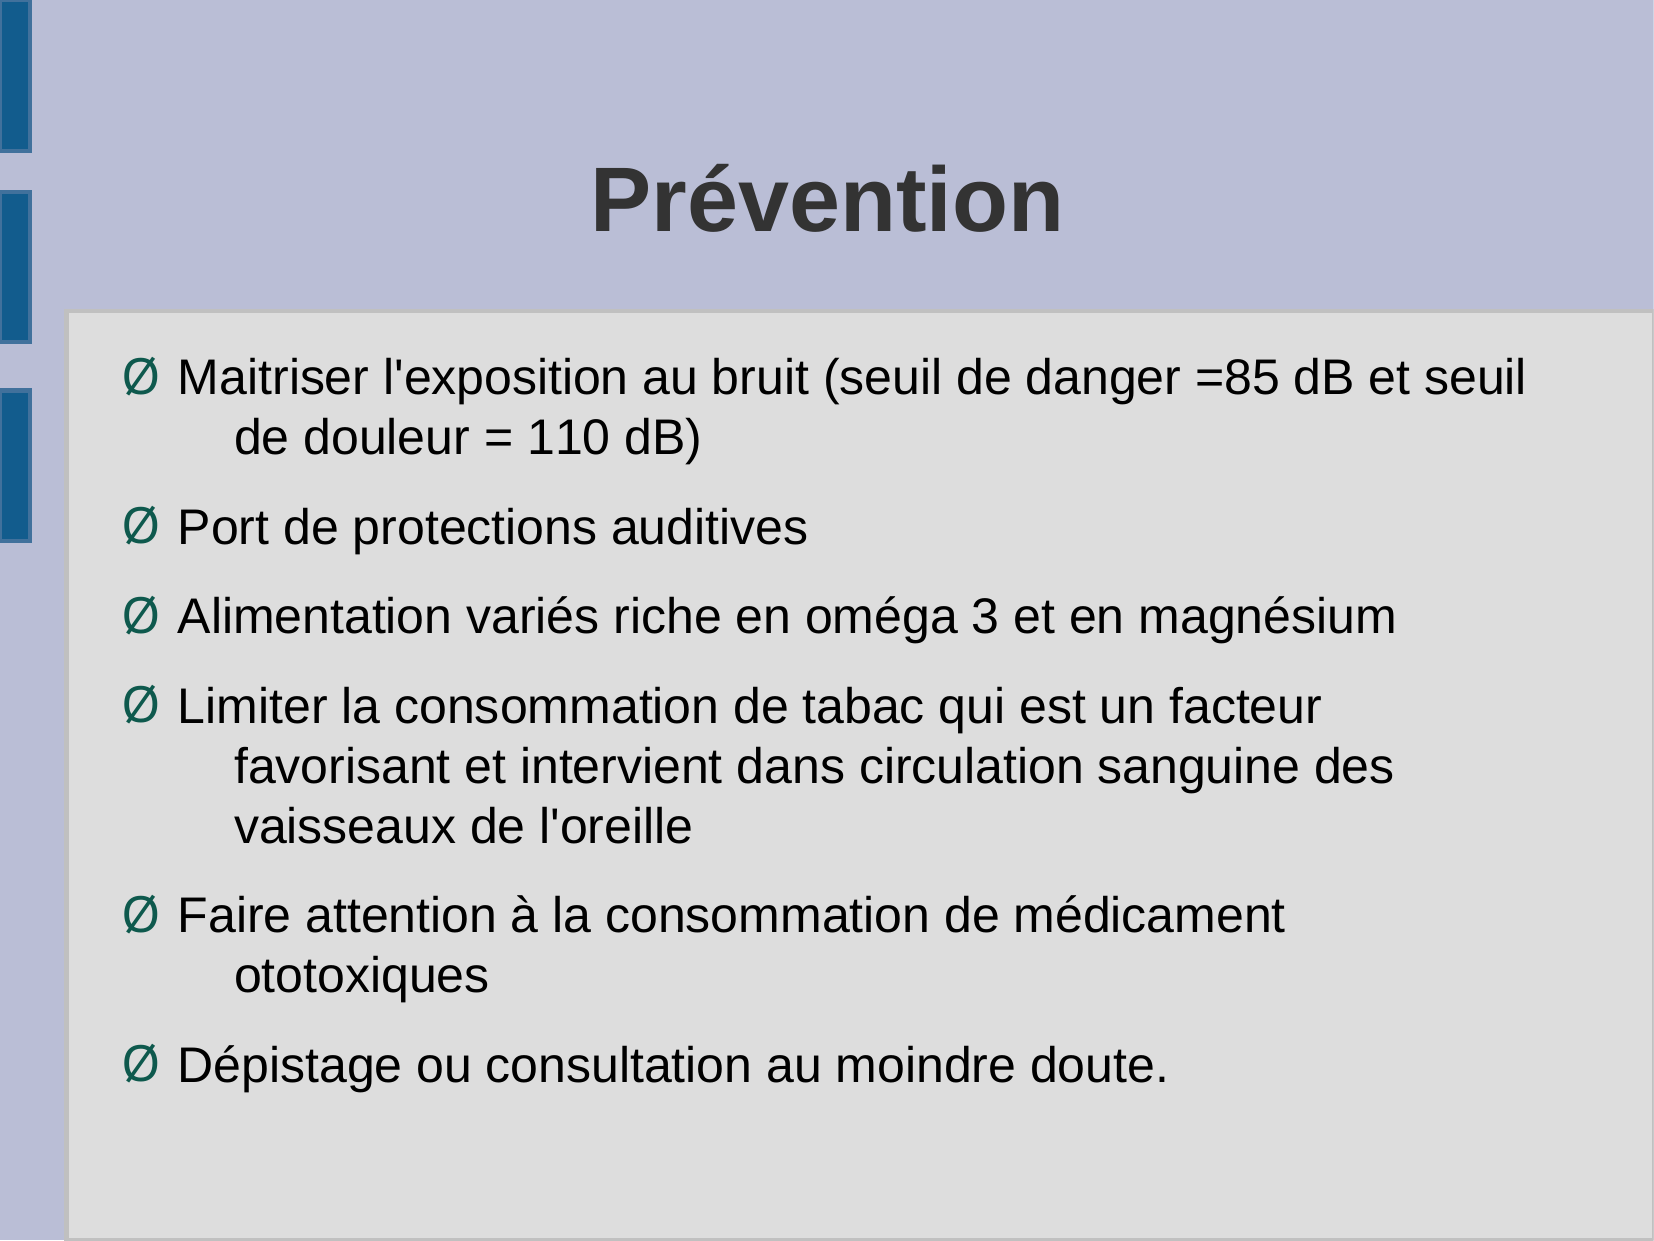

# Prévention
Maitriser l'exposition au bruit (seuil de danger =85 dB et seuil de douleur = 110 dB)
Port de protections auditives
Alimentation variés riche en oméga 3 et en magnésium
Limiter la consommation de tabac qui est un facteur favorisant et intervient dans circulation sanguine des vaisseaux de l'oreille
Faire attention à la consommation de médicament ototoxiques
Dépistage ou consultation au moindre doute.